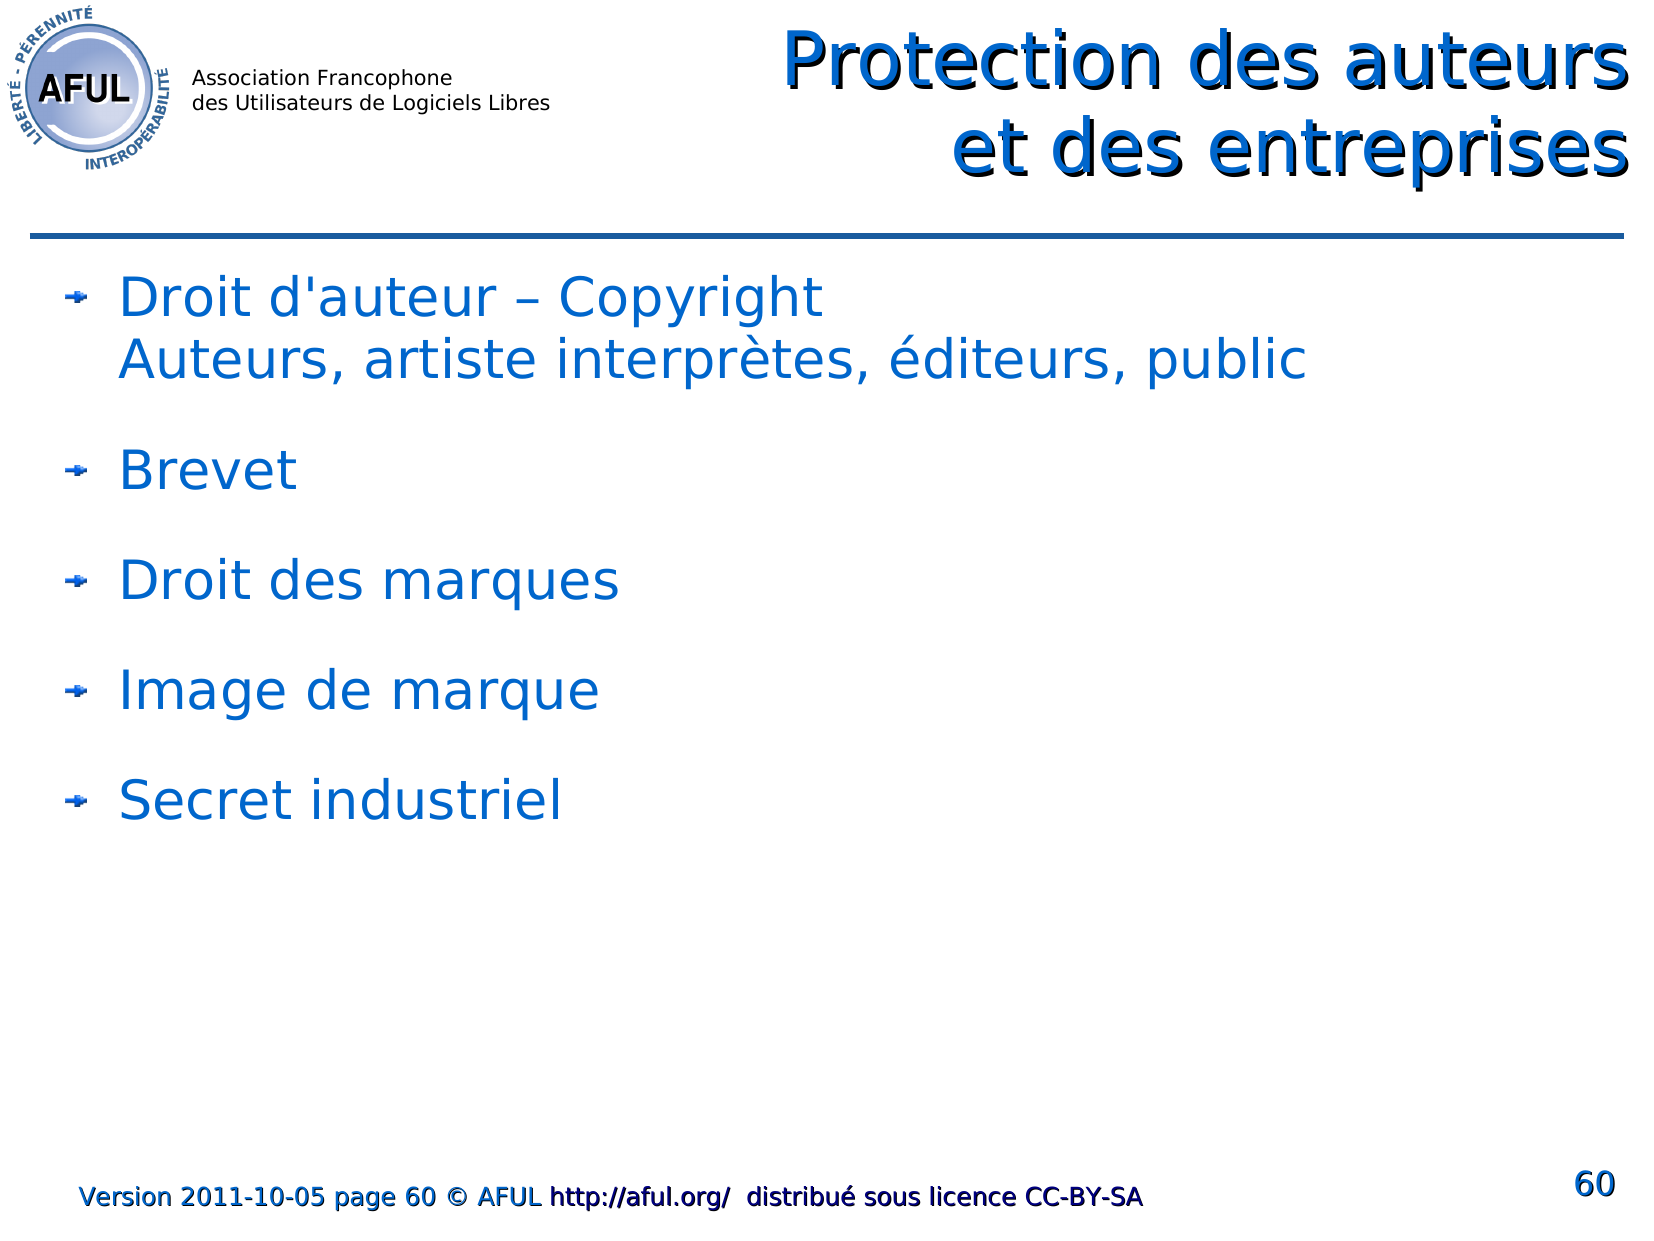

Protection des auteurs
et des entreprises
# Droit d'auteur – Copyright Auteurs, artiste interprètes, éditeurs, public
Brevet
Droit des marques
Image de marque
Secret industriel